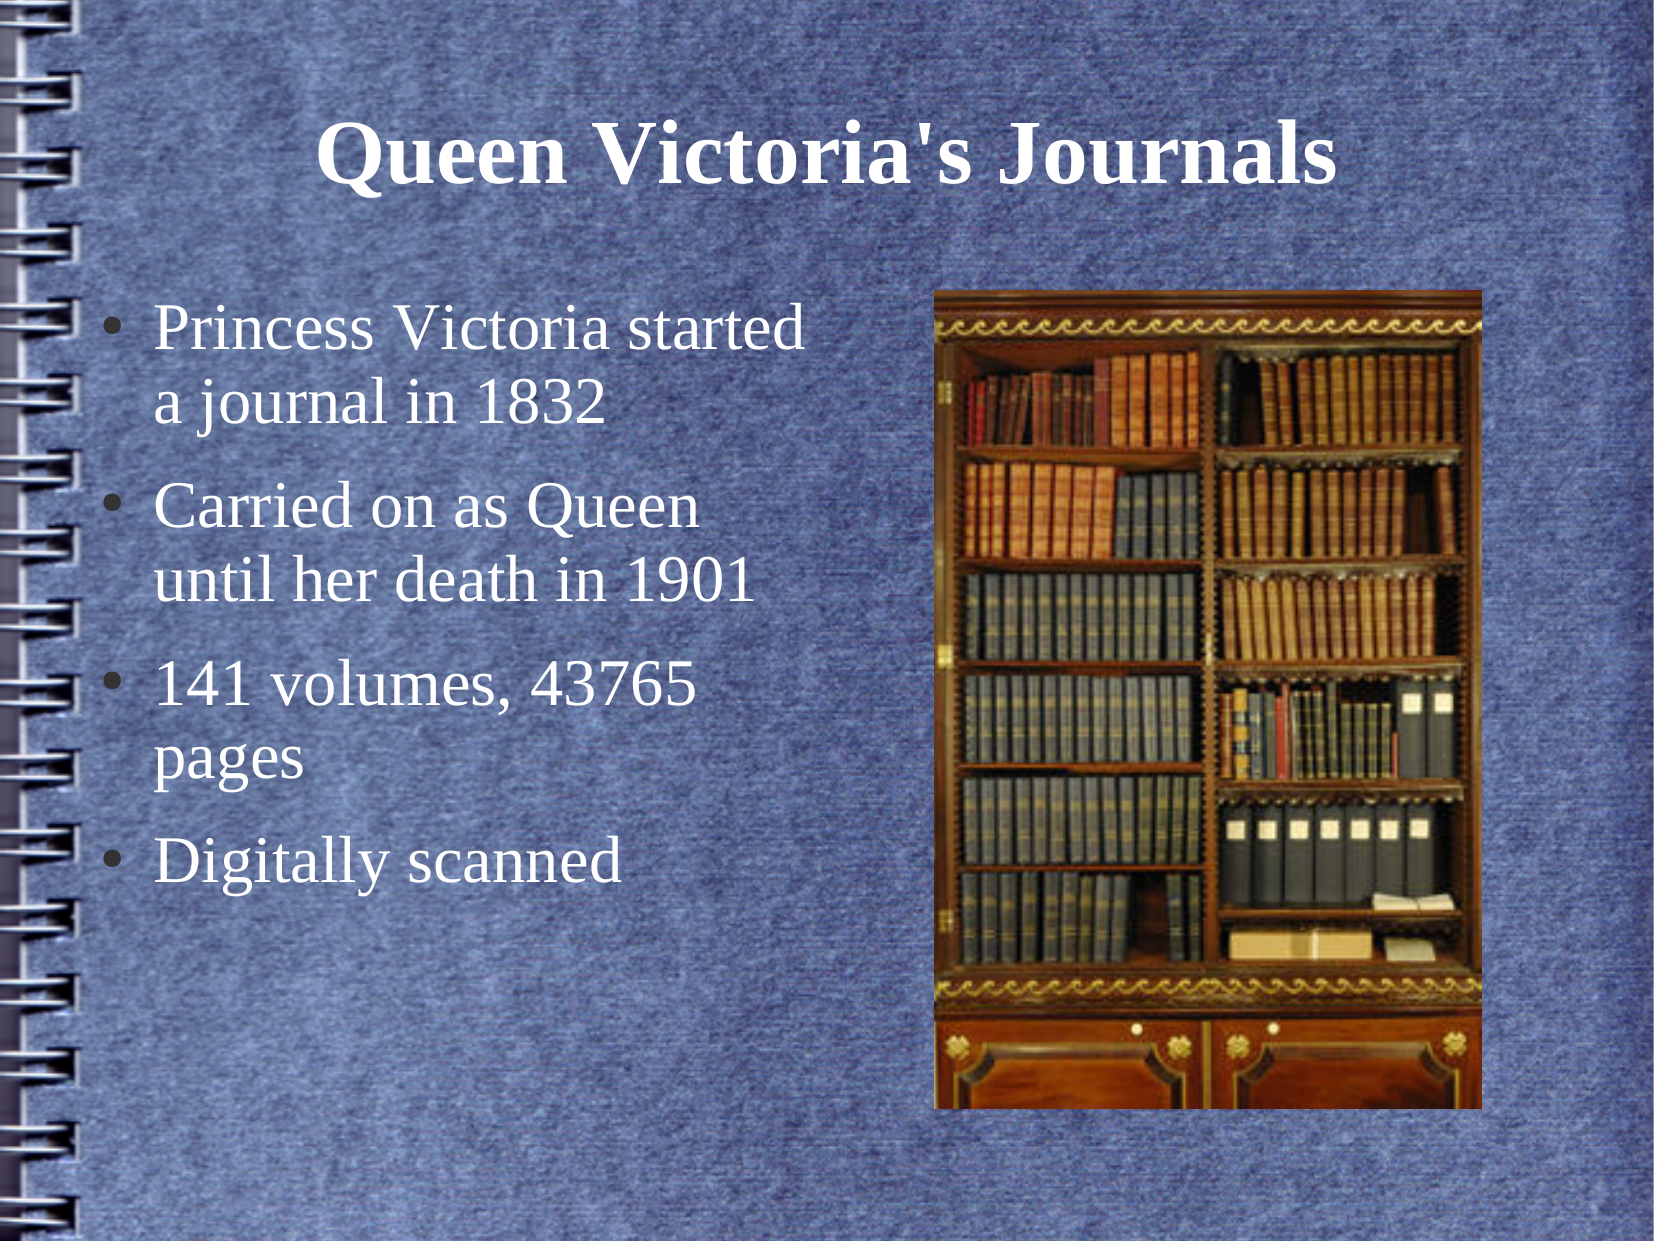

# Queen Victoria's Journals
Princess Victoria started a journal in 1832
Carried on as Queen until her death in 1901
141 volumes, 43765 pages
Digitally scanned